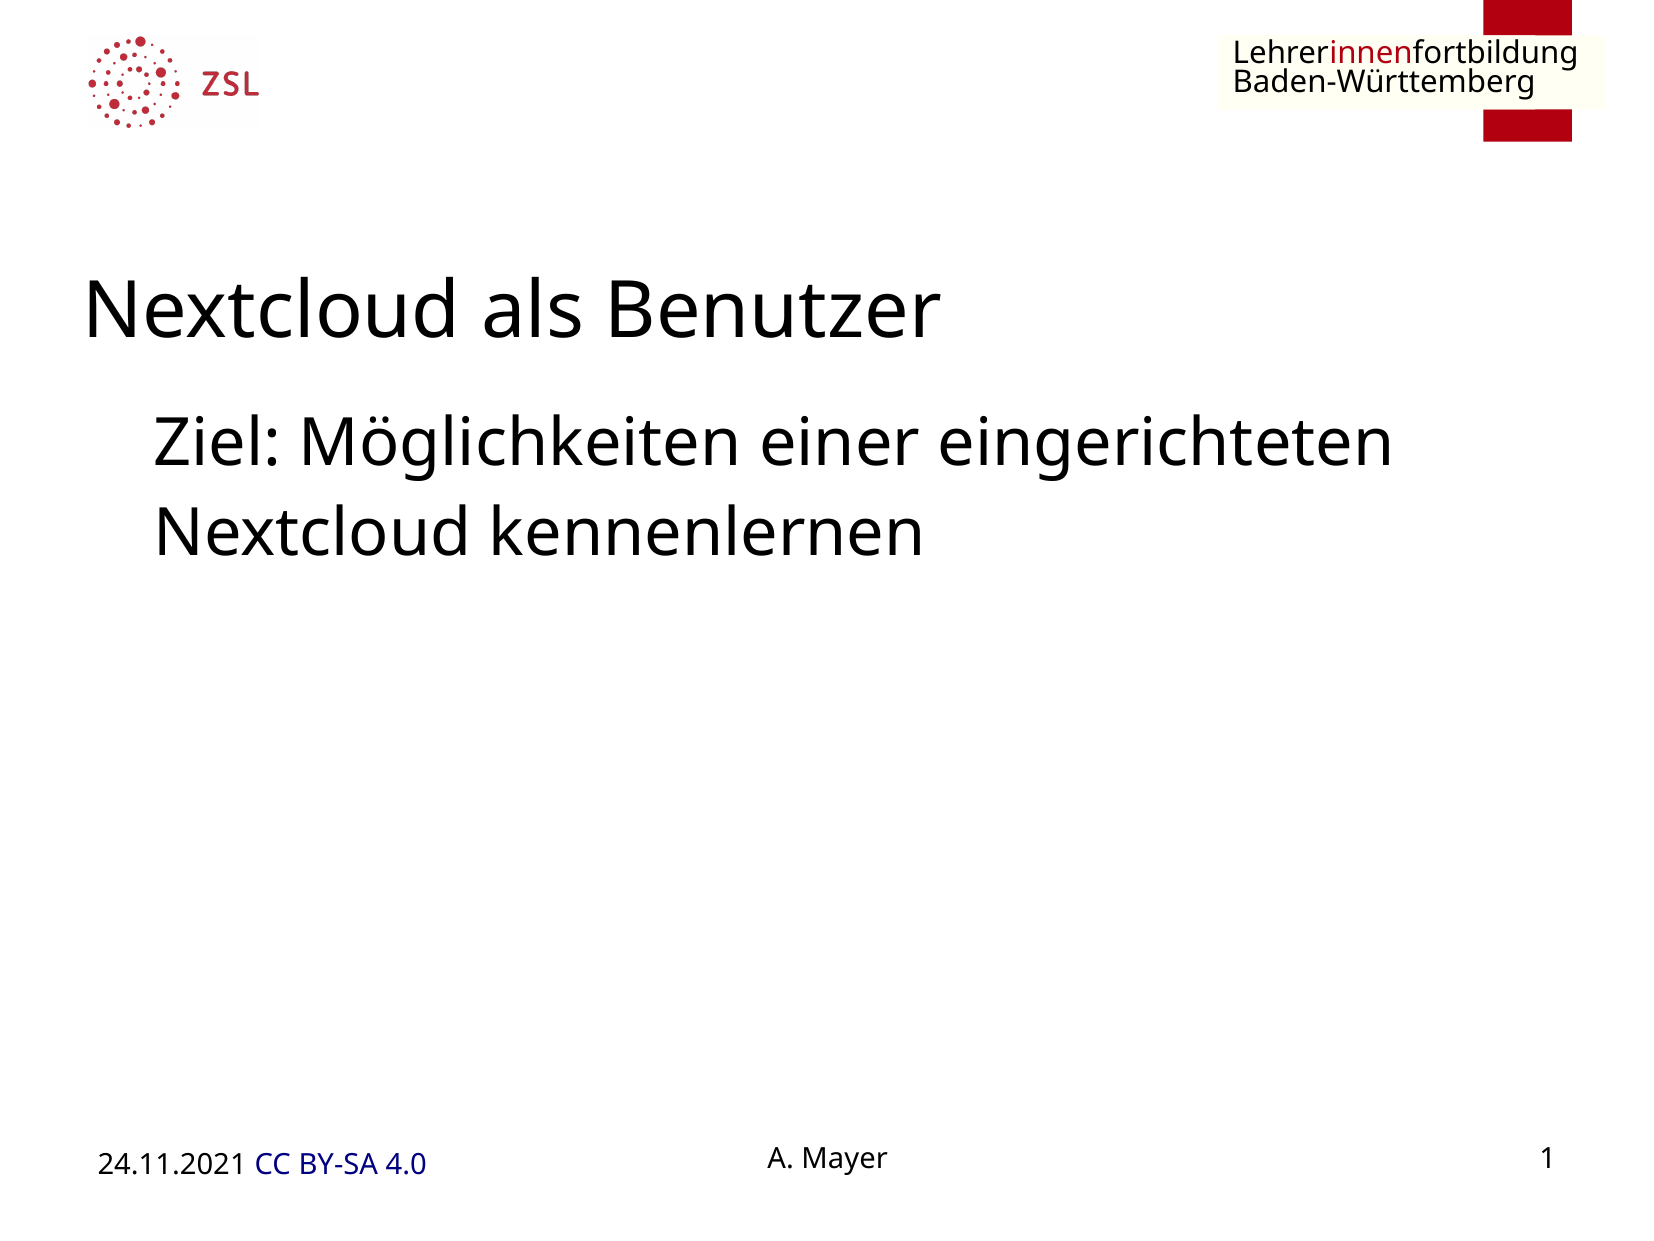

# Nextcloud als Benutzer
Ziel: Möglichkeiten einer eingerichteten Nextcloud kennenlernen